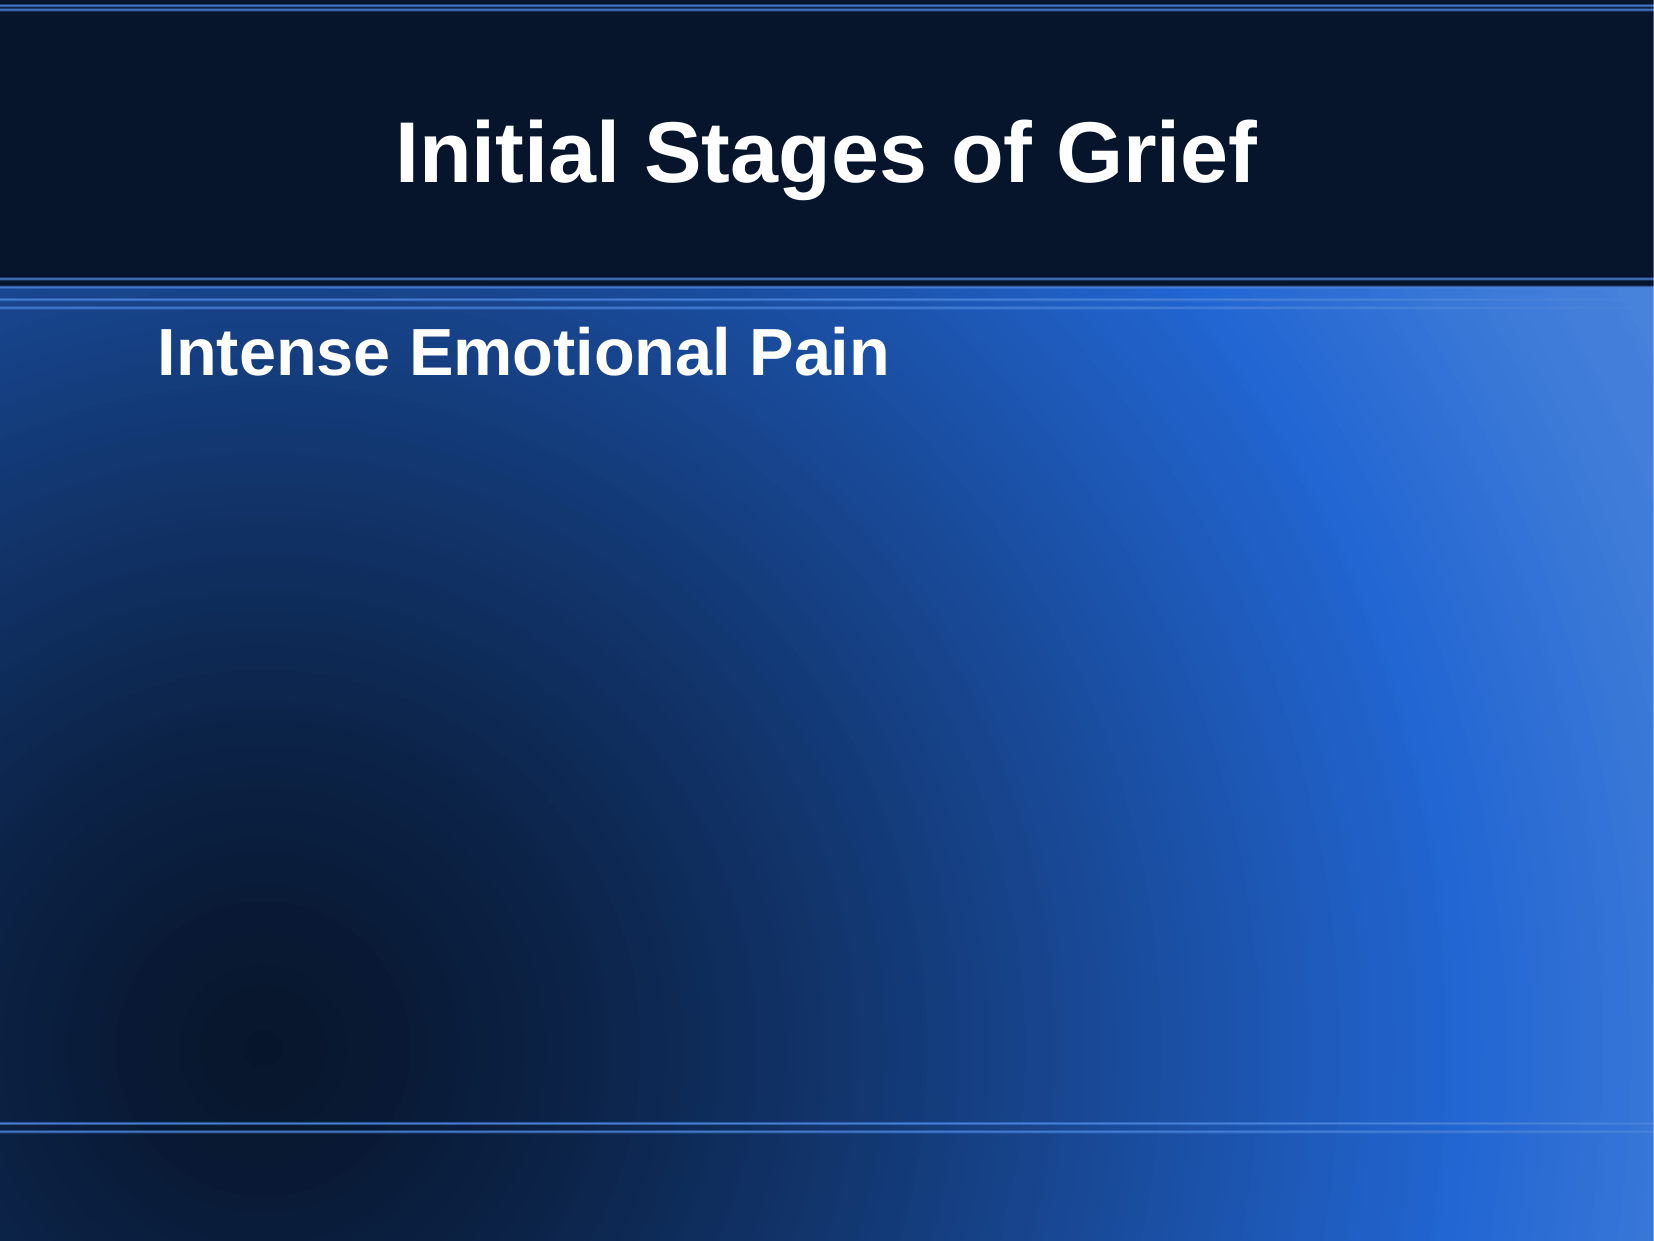

# Initial Stages of Grief
Intense Emotional Pain